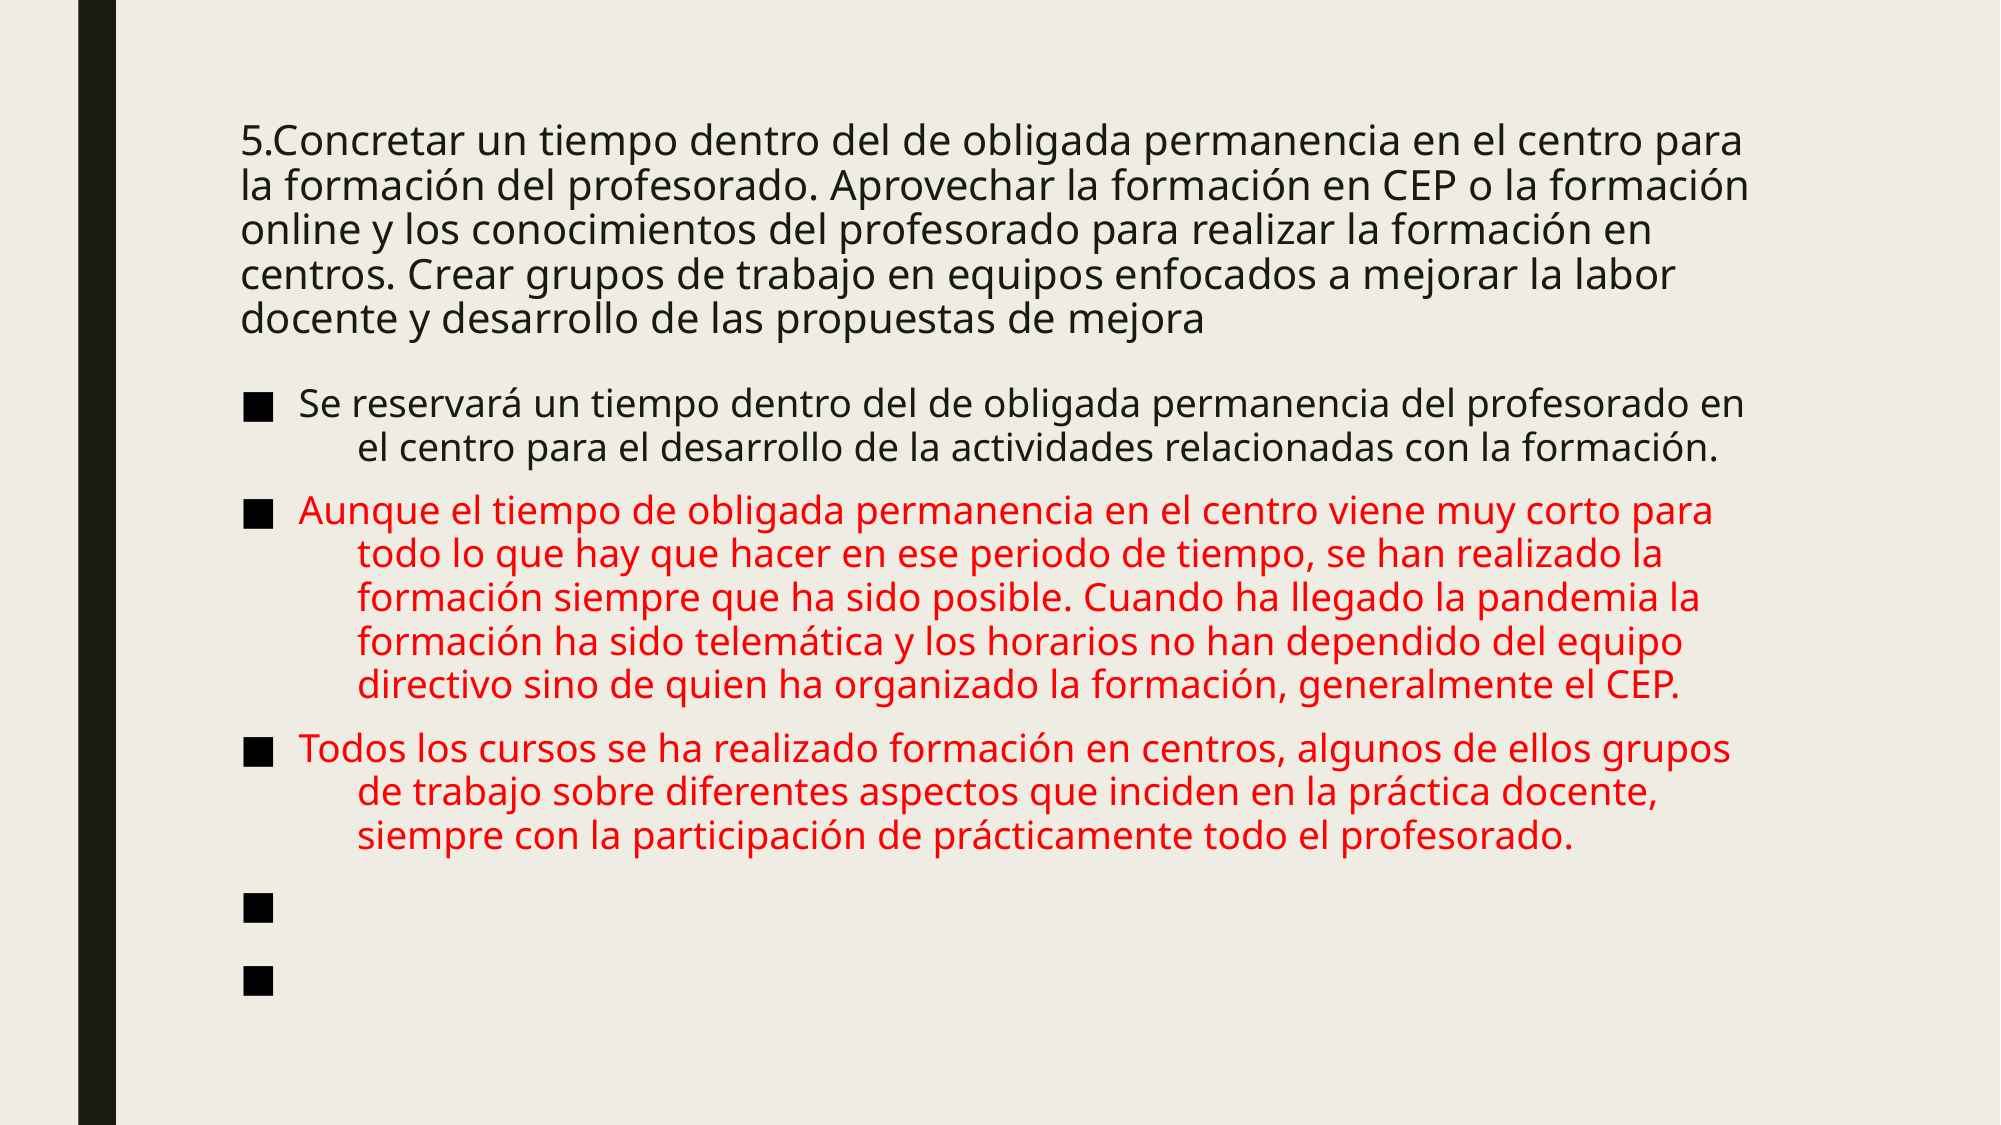

# 5.Concretar un tiempo dentro del de obligada permanencia en el centro para la formación del profesorado. Aprovechar la formación en CEP o la formación online y los conocimientos del profesorado para realizar la formación en centros. Crear grupos de trabajo en equipos enfocados a mejorar la labor docente y desarrollo de las propuestas de mejora
Se reservará un tiempo dentro del de obligada permanencia del profesorado en el centro para el desarrollo de la actividades relacionadas con la formación.
Aunque el tiempo de obligada permanencia en el centro viene muy corto para todo lo que hay que hacer en ese periodo de tiempo, se han realizado la formación siempre que ha sido posible. Cuando ha llegado la pandemia la formación ha sido telemática y los horarios no han dependido del equipo directivo sino de quien ha organizado la formación, generalmente el CEP.
Todos los cursos se ha realizado formación en centros, algunos de ellos grupos de trabajo sobre diferentes aspectos que inciden en la práctica docente, siempre con la participación de prácticamente todo el profesorado.